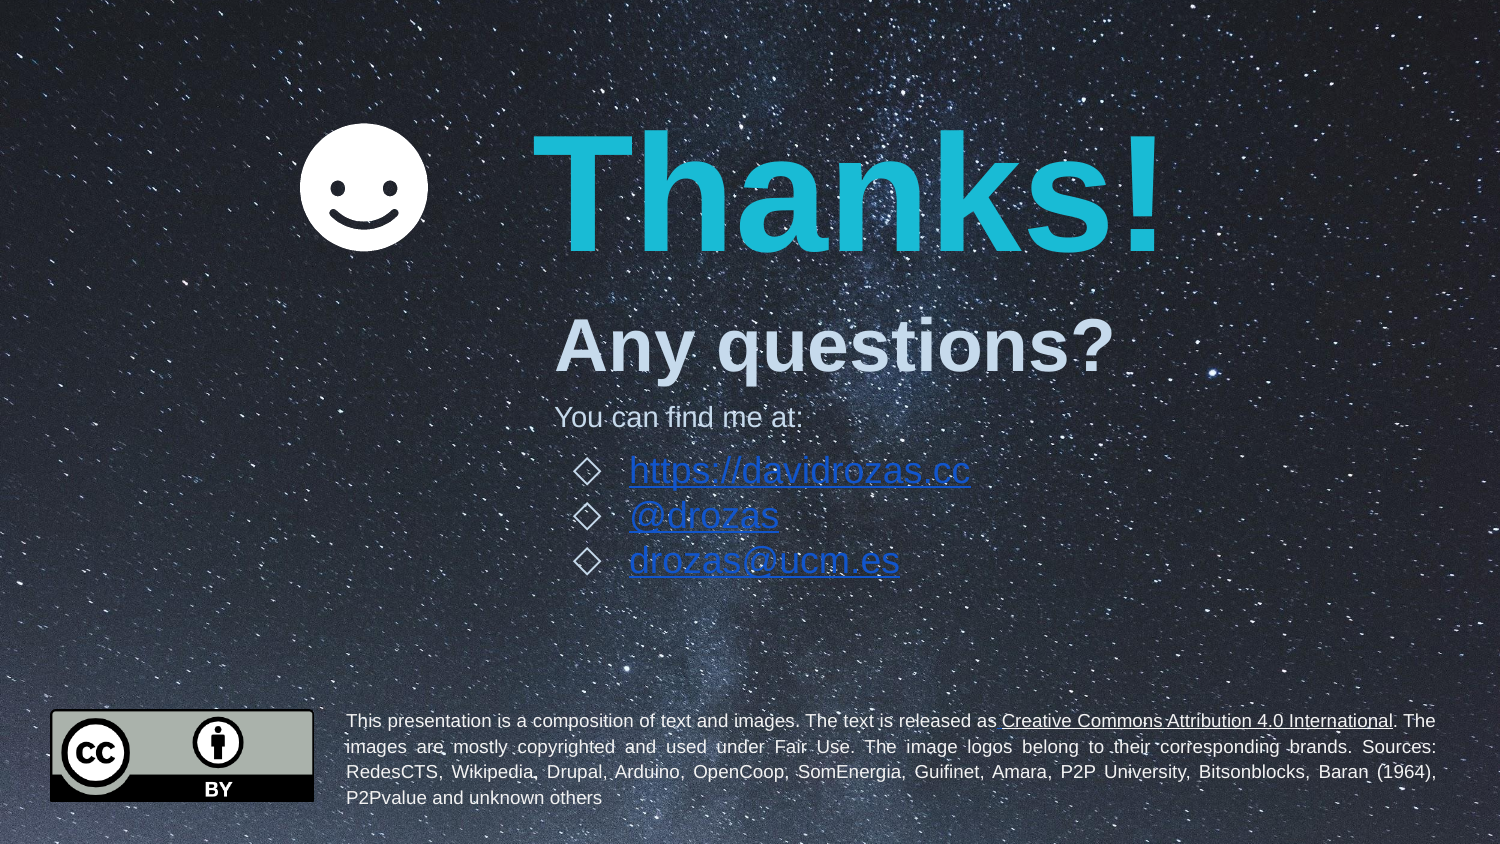

# Thanks!
Any questions?
You can find me at:
https://davidrozas.cc
@drozas
drozas@ucm.es
This presentation is a composition of text and images. The text is released as Creative Commons Attribution 4.0 International. The images are mostly copyrighted and used under Fair Use. The image logos belong to their corresponding brands. Sources: RedesCTS, Wikipedia, Drupal, Arduino, OpenCoop, SomEnergia, Guifinet, Amara, P2P University, Bitsonblocks, Baran (1964), P2Pvalue and unknown others